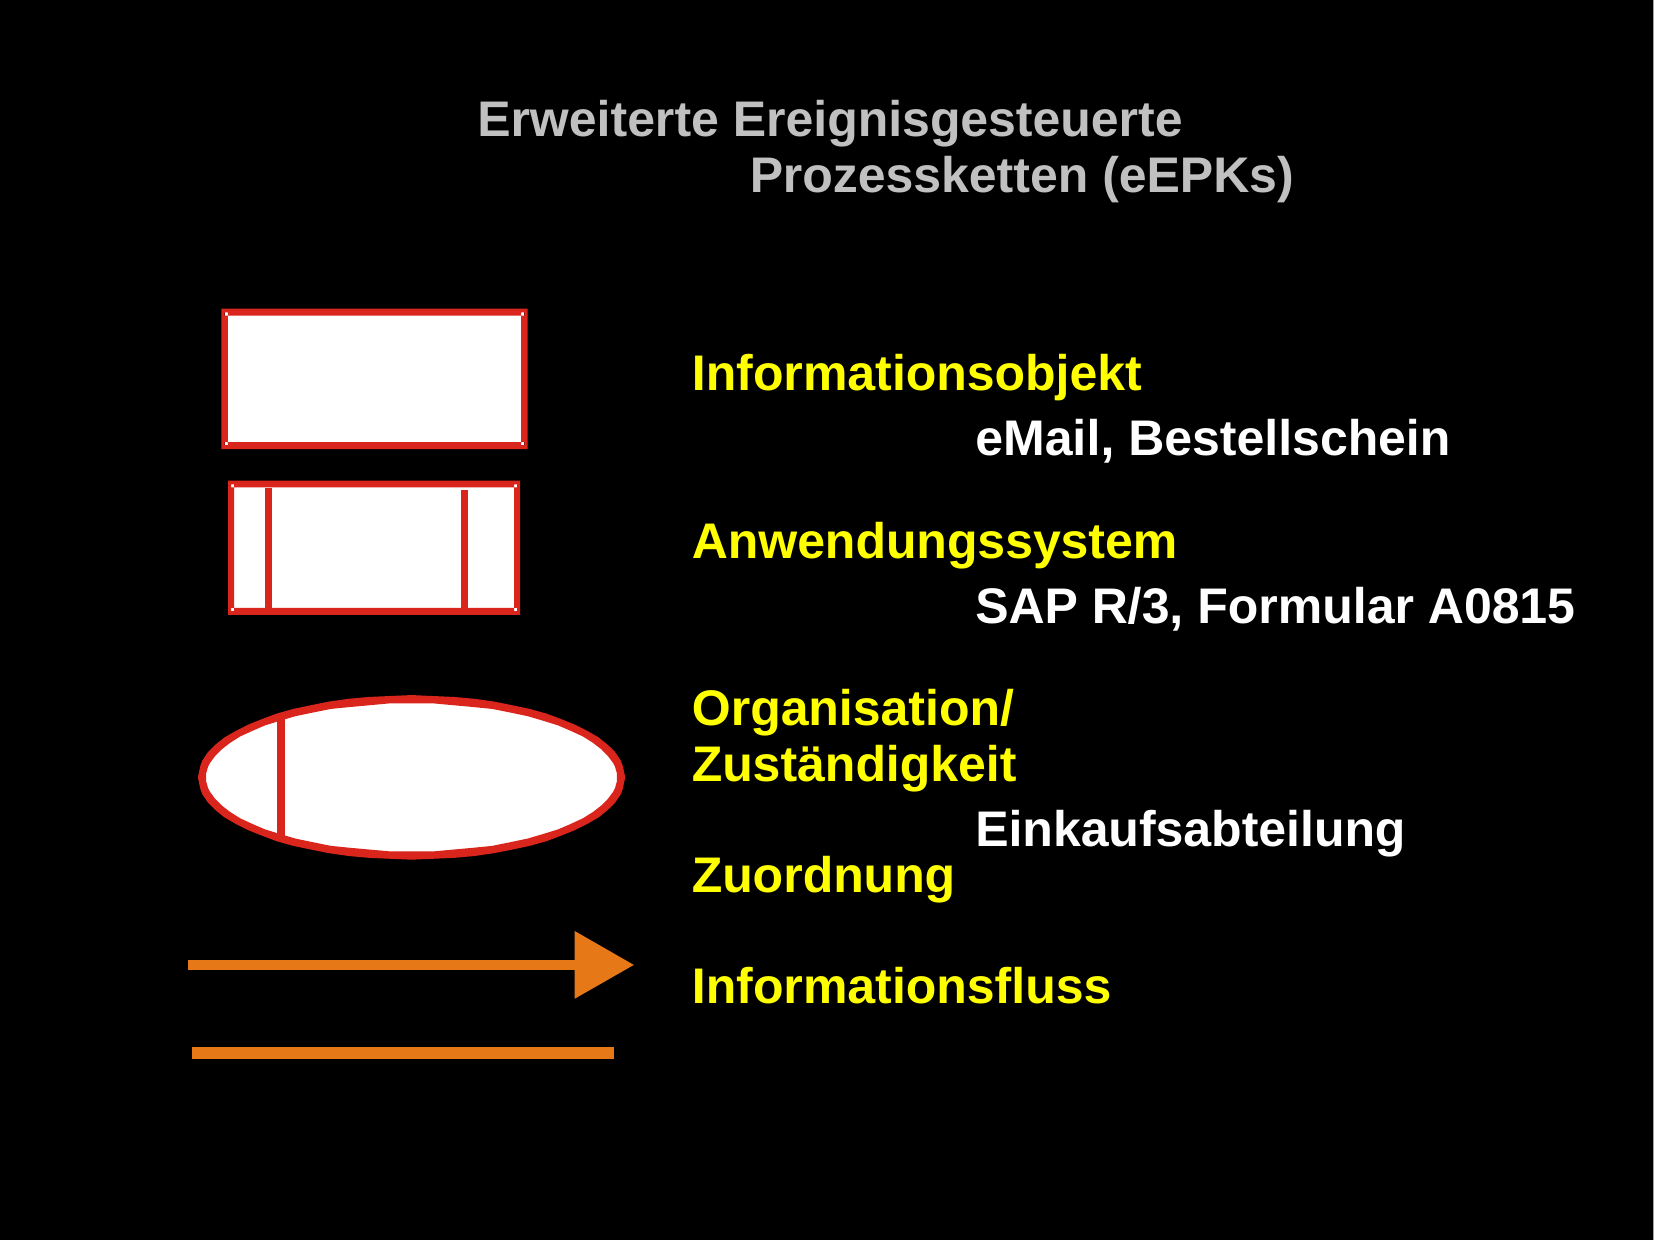

Erweiterte Ereignisgesteuerte
					Prozessketten (eEPKs)
Informationsobjekt
Anwendungssystem
Organisation/
Zuständigkeit
Zuordnung
Informationsfluss
eMail, Bestellschein
SAP R/3, Formular A0815
Einkaufsabteilung